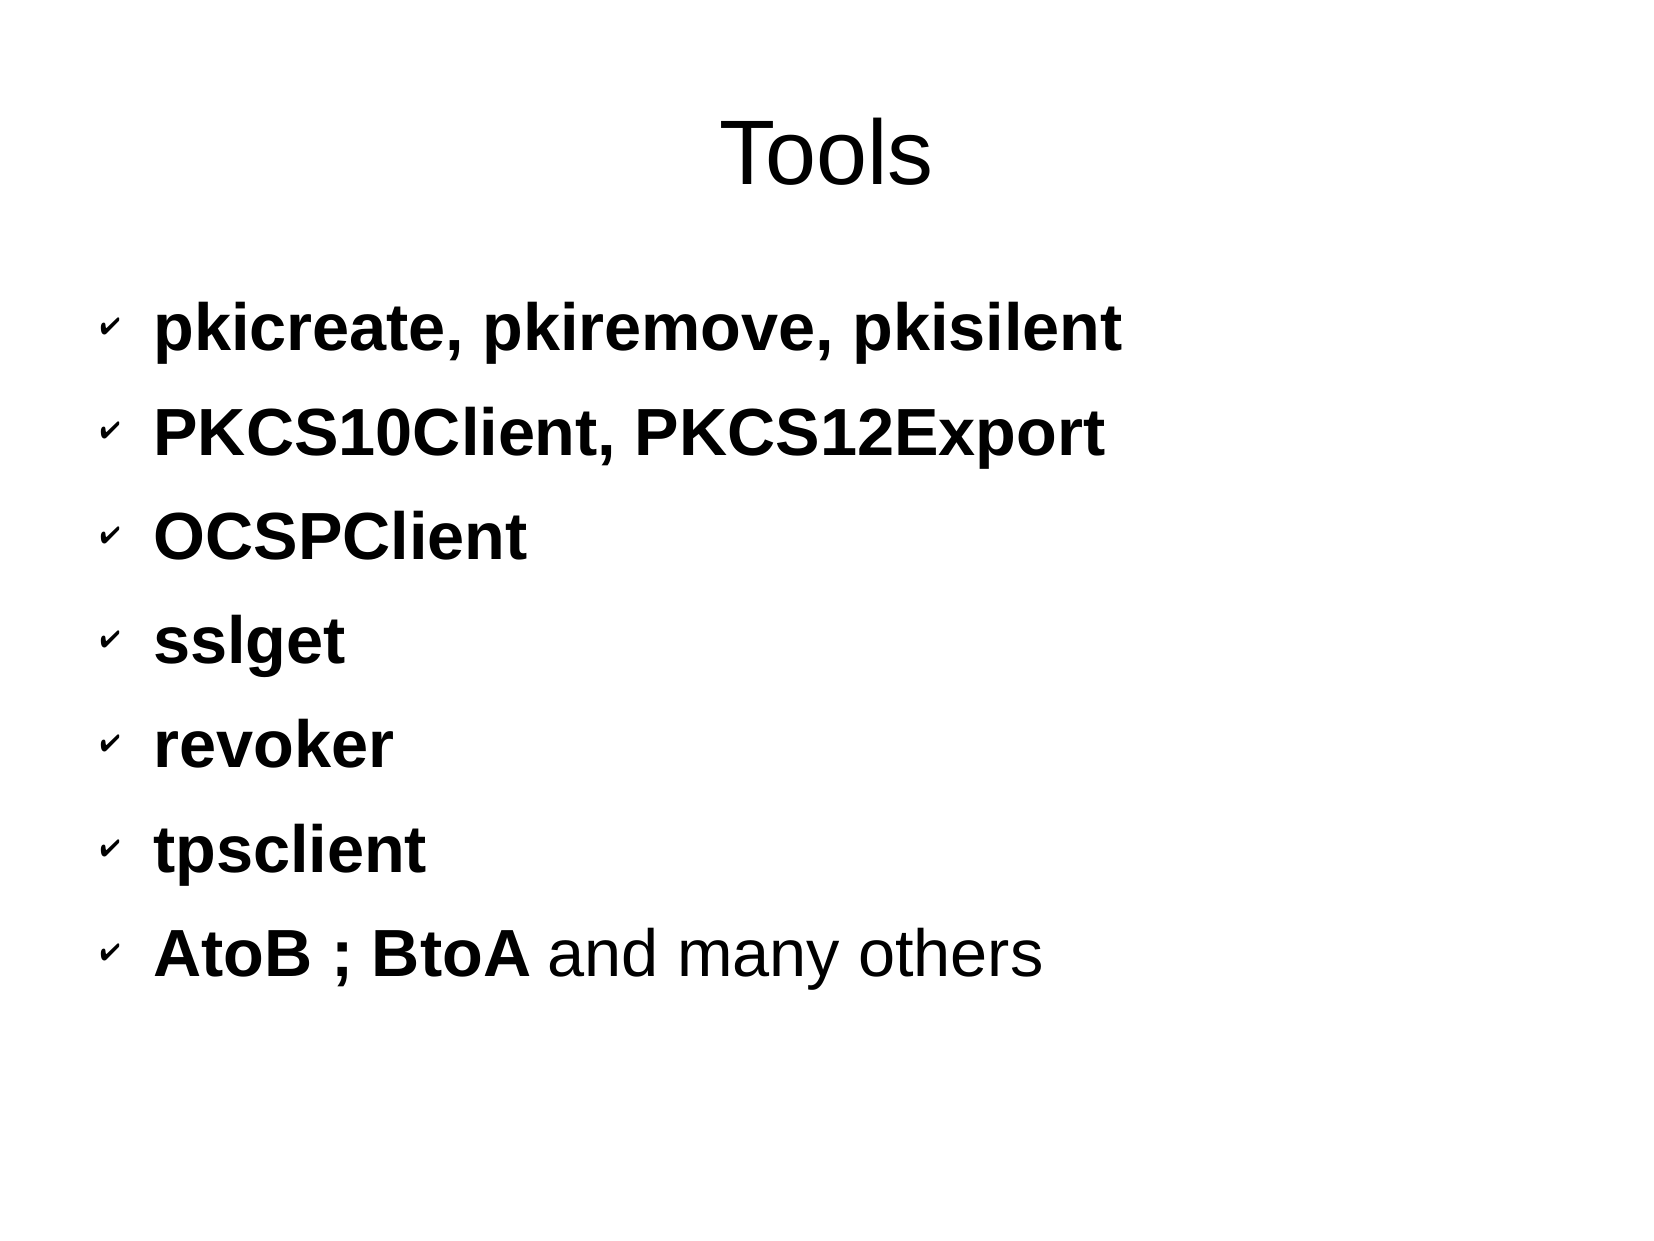

# Tools
pkicreate, pkiremove, pkisilent
PKCS10Client, PKCS12Export
OCSPClient
sslget
revoker
tpsclient
AtoB ; BtoA and many others